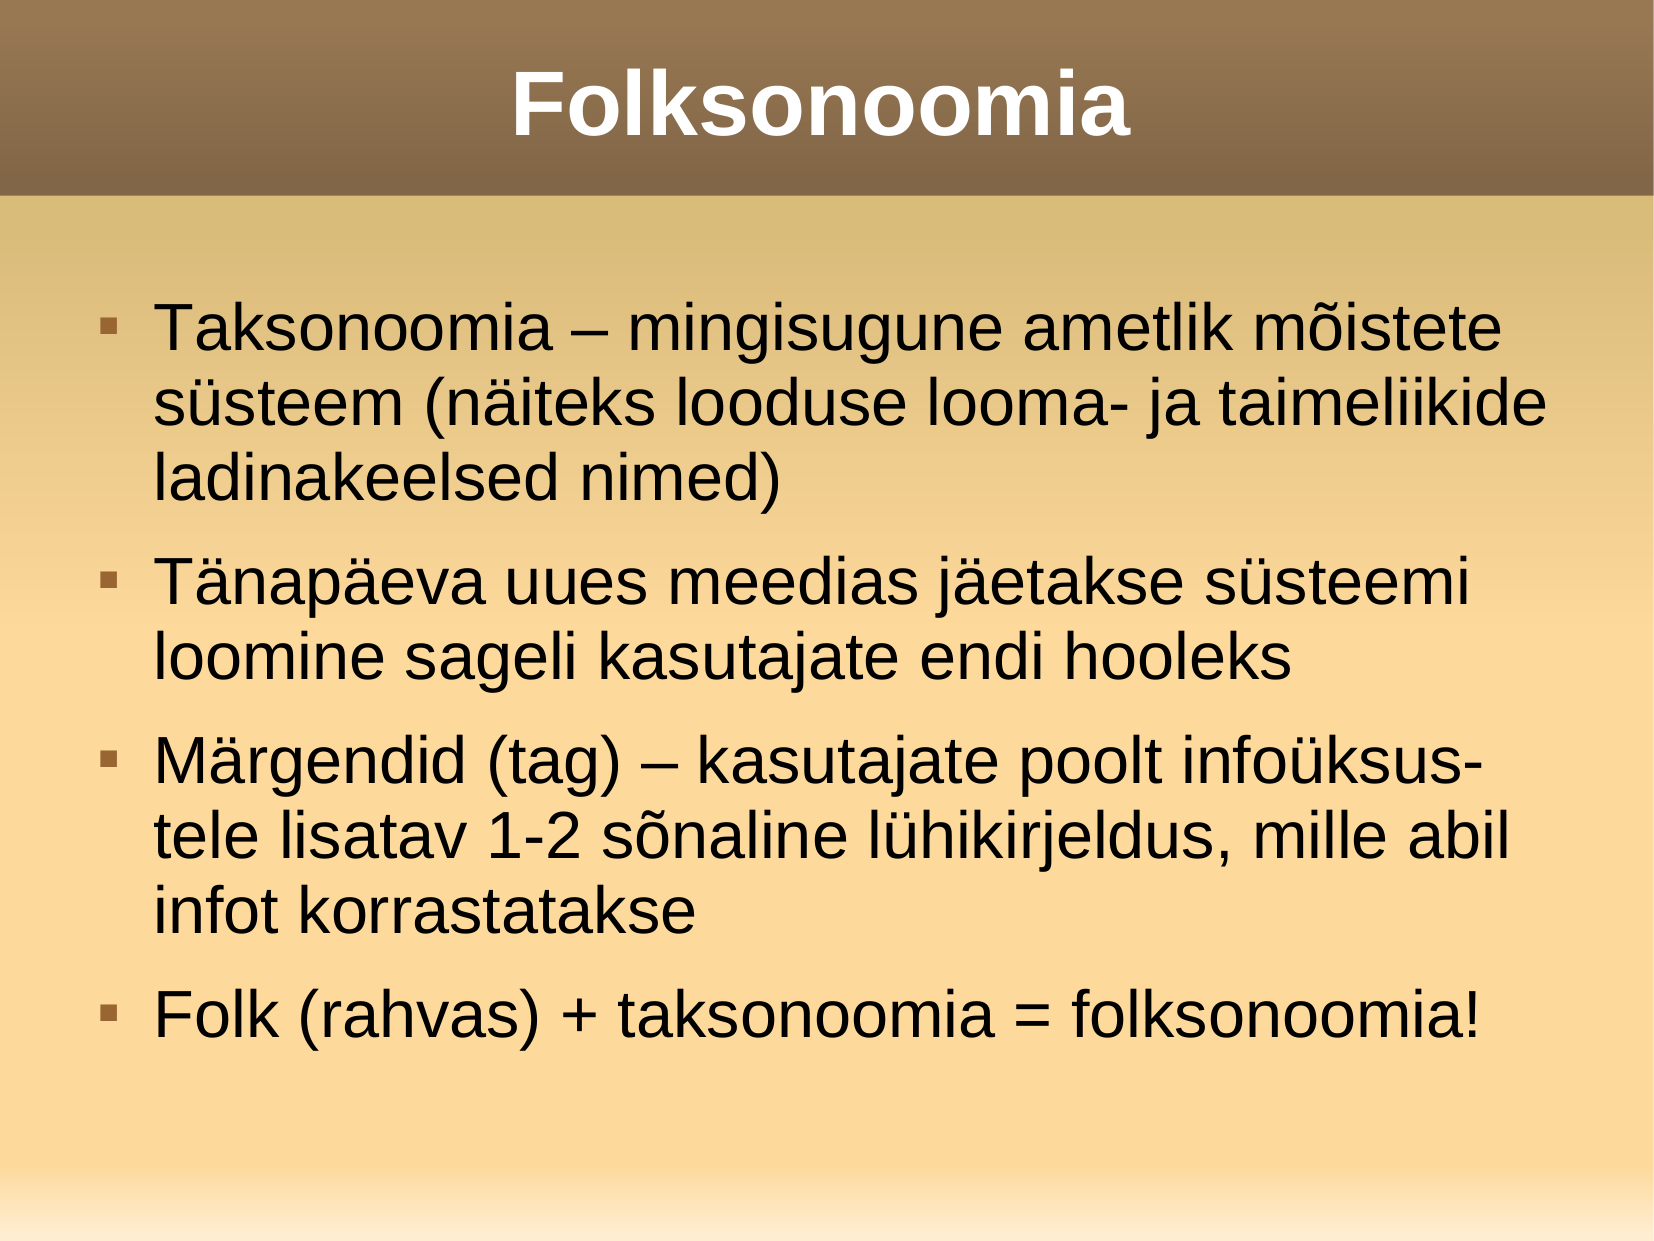

# Folksonoomia
Taksonoomia – mingisugune ametlik mõistete süsteem (näiteks looduse looma- ja taimeliikide ladinakeelsed nimed)
Tänapäeva uues meedias jäetakse süsteemi loomine sageli kasutajate endi hooleks
Märgendid (tag) – kasutajate poolt infoüksus-tele lisatav 1-2 sõnaline lühikirjeldus, mille abil infot korrastatakse
Folk (rahvas) + taksonoomia = folksonoomia!